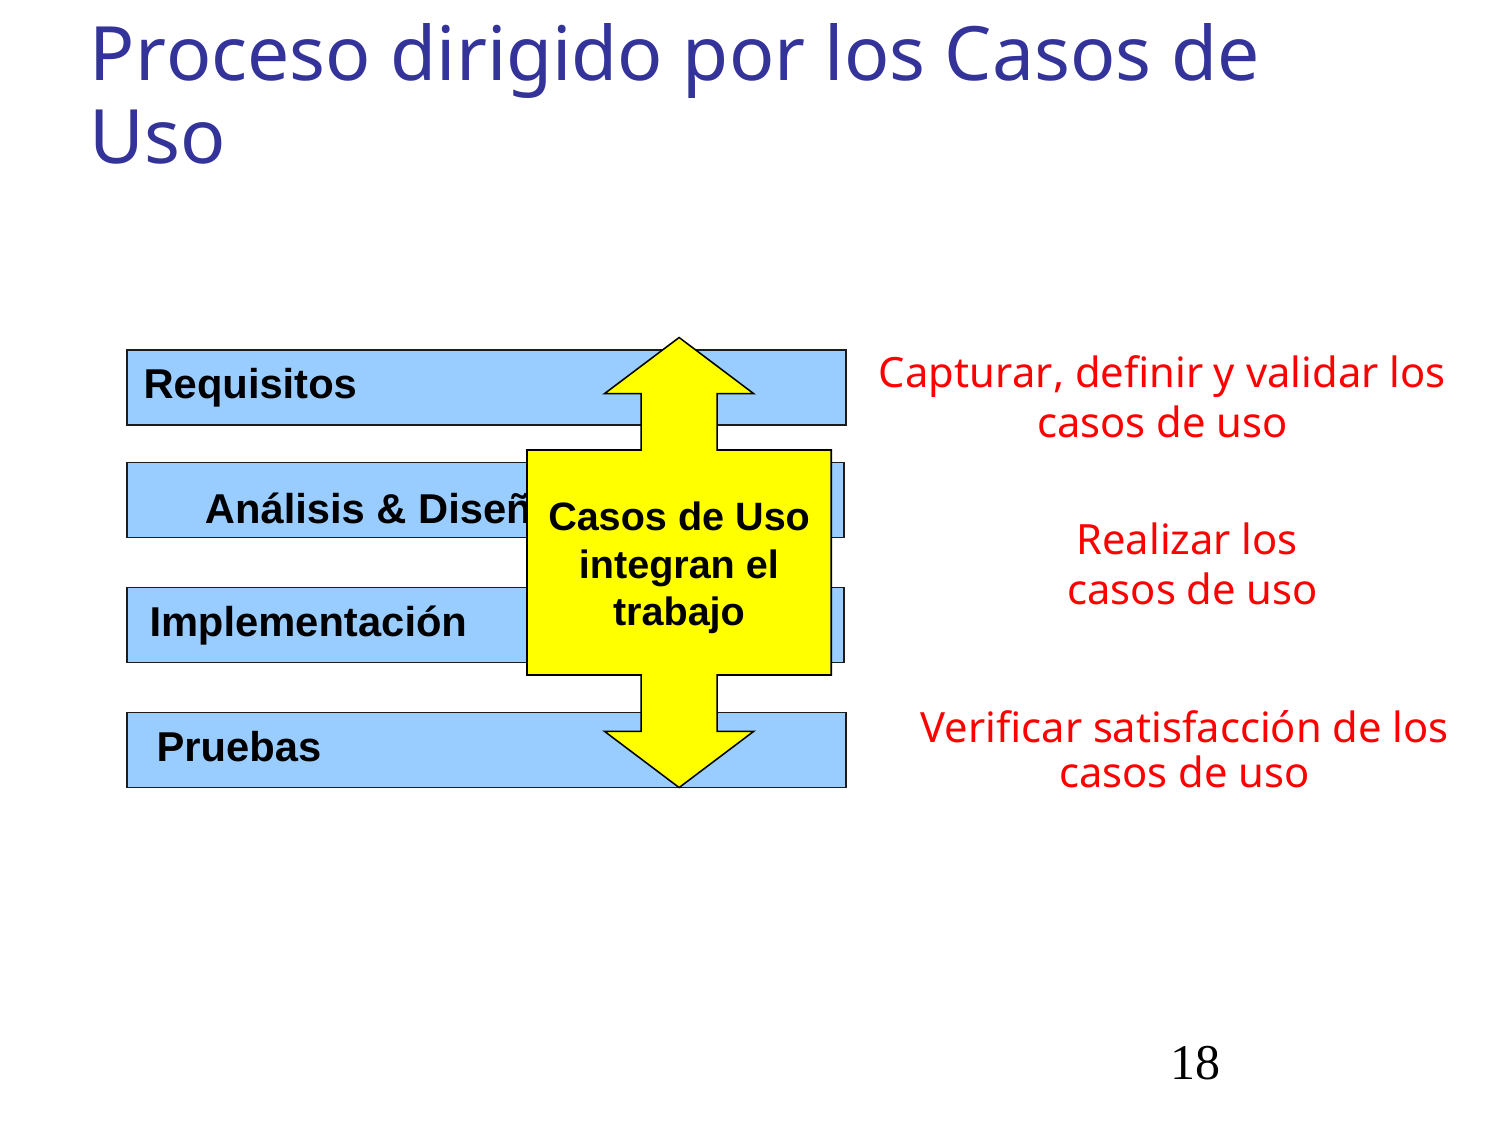

# Proceso dirigido por los Casos de Uso
Casos de Uso
integran el
trabajo
Capturar, definir y validar los casos de uso
Requisitos
Análisis & Diseño
Realizar los
casos de uso
Implementación
Verificar satisfacción de los casos de uso
Pruebas
18